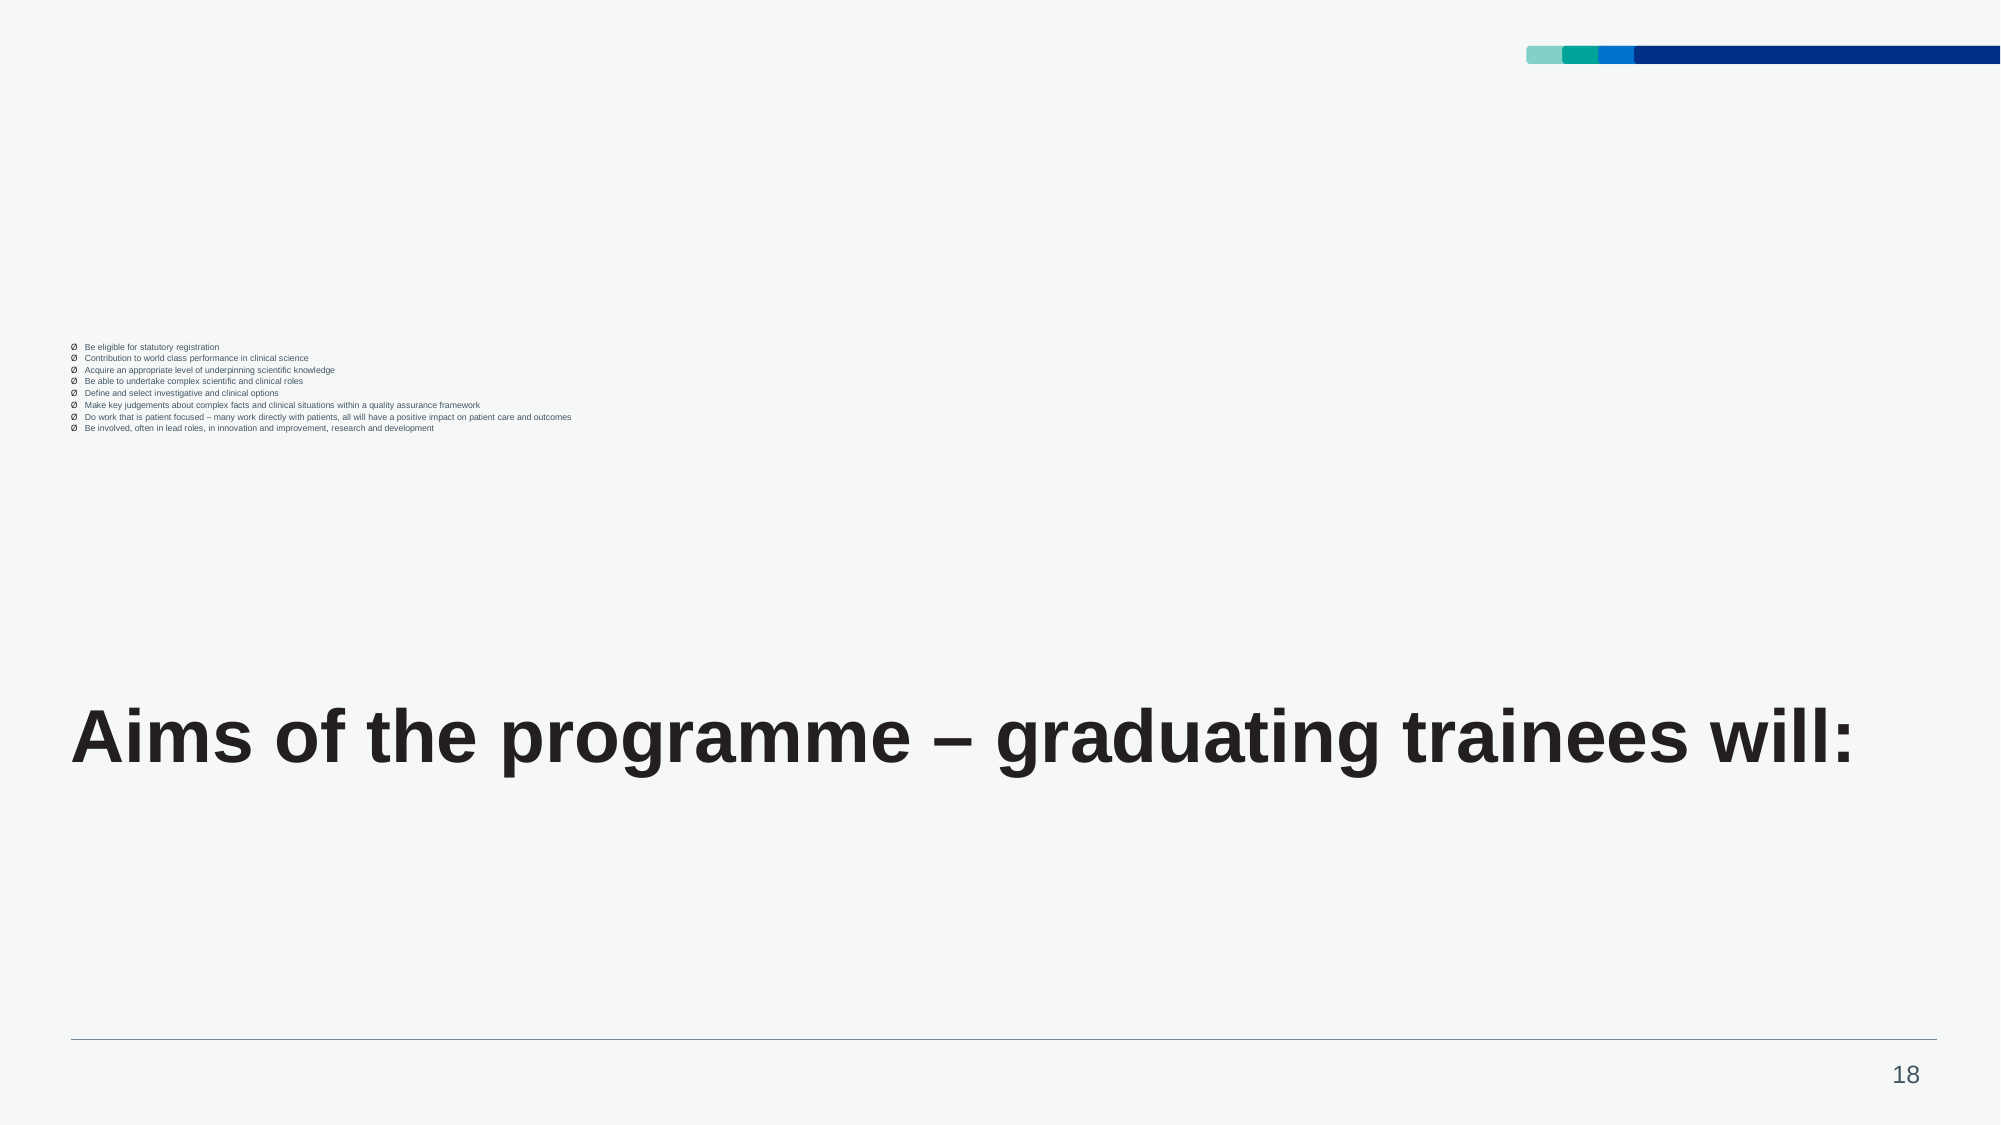

# Be eligible for statutory registration
Contribution to world class performance in clinical science
Acquire an appropriate level of underpinning scientific knowledge
Be able to undertake complex scientific and clinical roles
Define and select investigative and clinical options
Make key judgements about complex facts and clinical situations within a quality assurance framework
Do work that is patient focused – many work directly with patients, all will have a positive impact on patient care and outcomes
Be involved, often in lead roles, in innovation and improvement, research and development
Aims of the programme – graduating trainees will: